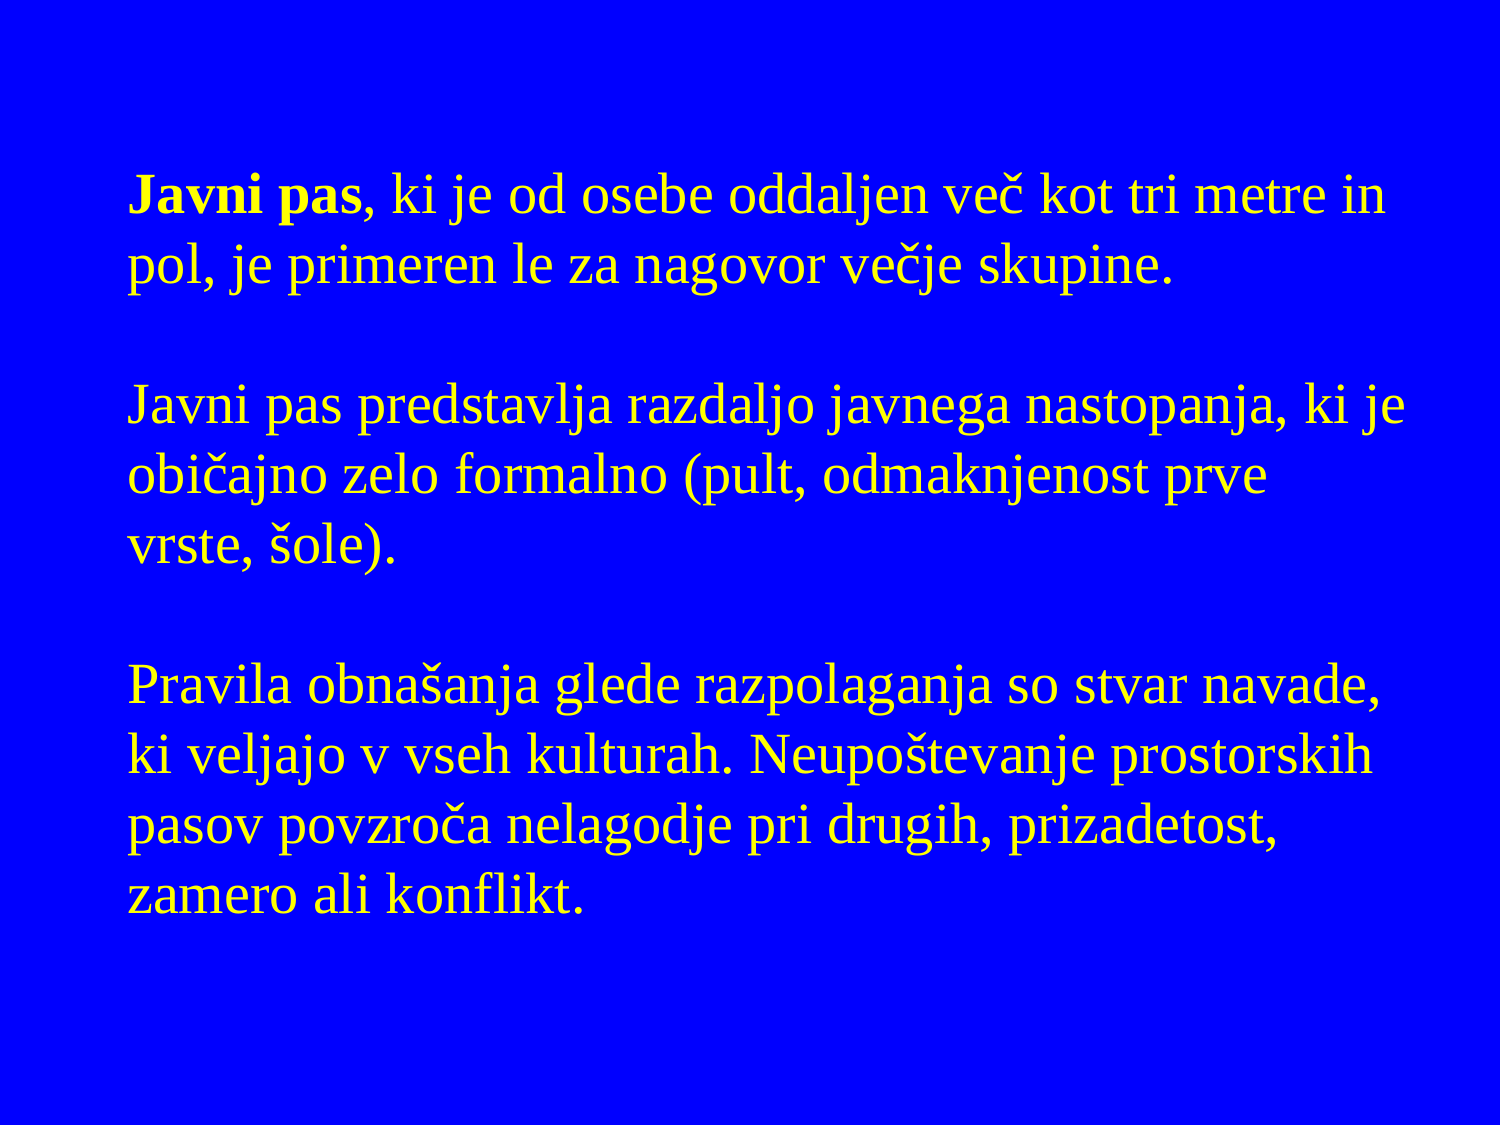

# Javni pas, ki je od osebe oddaljen več kot tri metre in pol, je primeren le za nagovor večje skupine. Javni pas predstavlja razdaljo javnega nastopanja, ki je običajno zelo formalno (pult, odmaknjenost prve vrste, šole).   Pravila obnašanja glede razpolaganja so stvar navade, ki veljajo v vseh kulturah. Neupoštevanje prostorskih pasov povzroča nelagodje pri drugih, prizadetost, zamero ali konflikt.